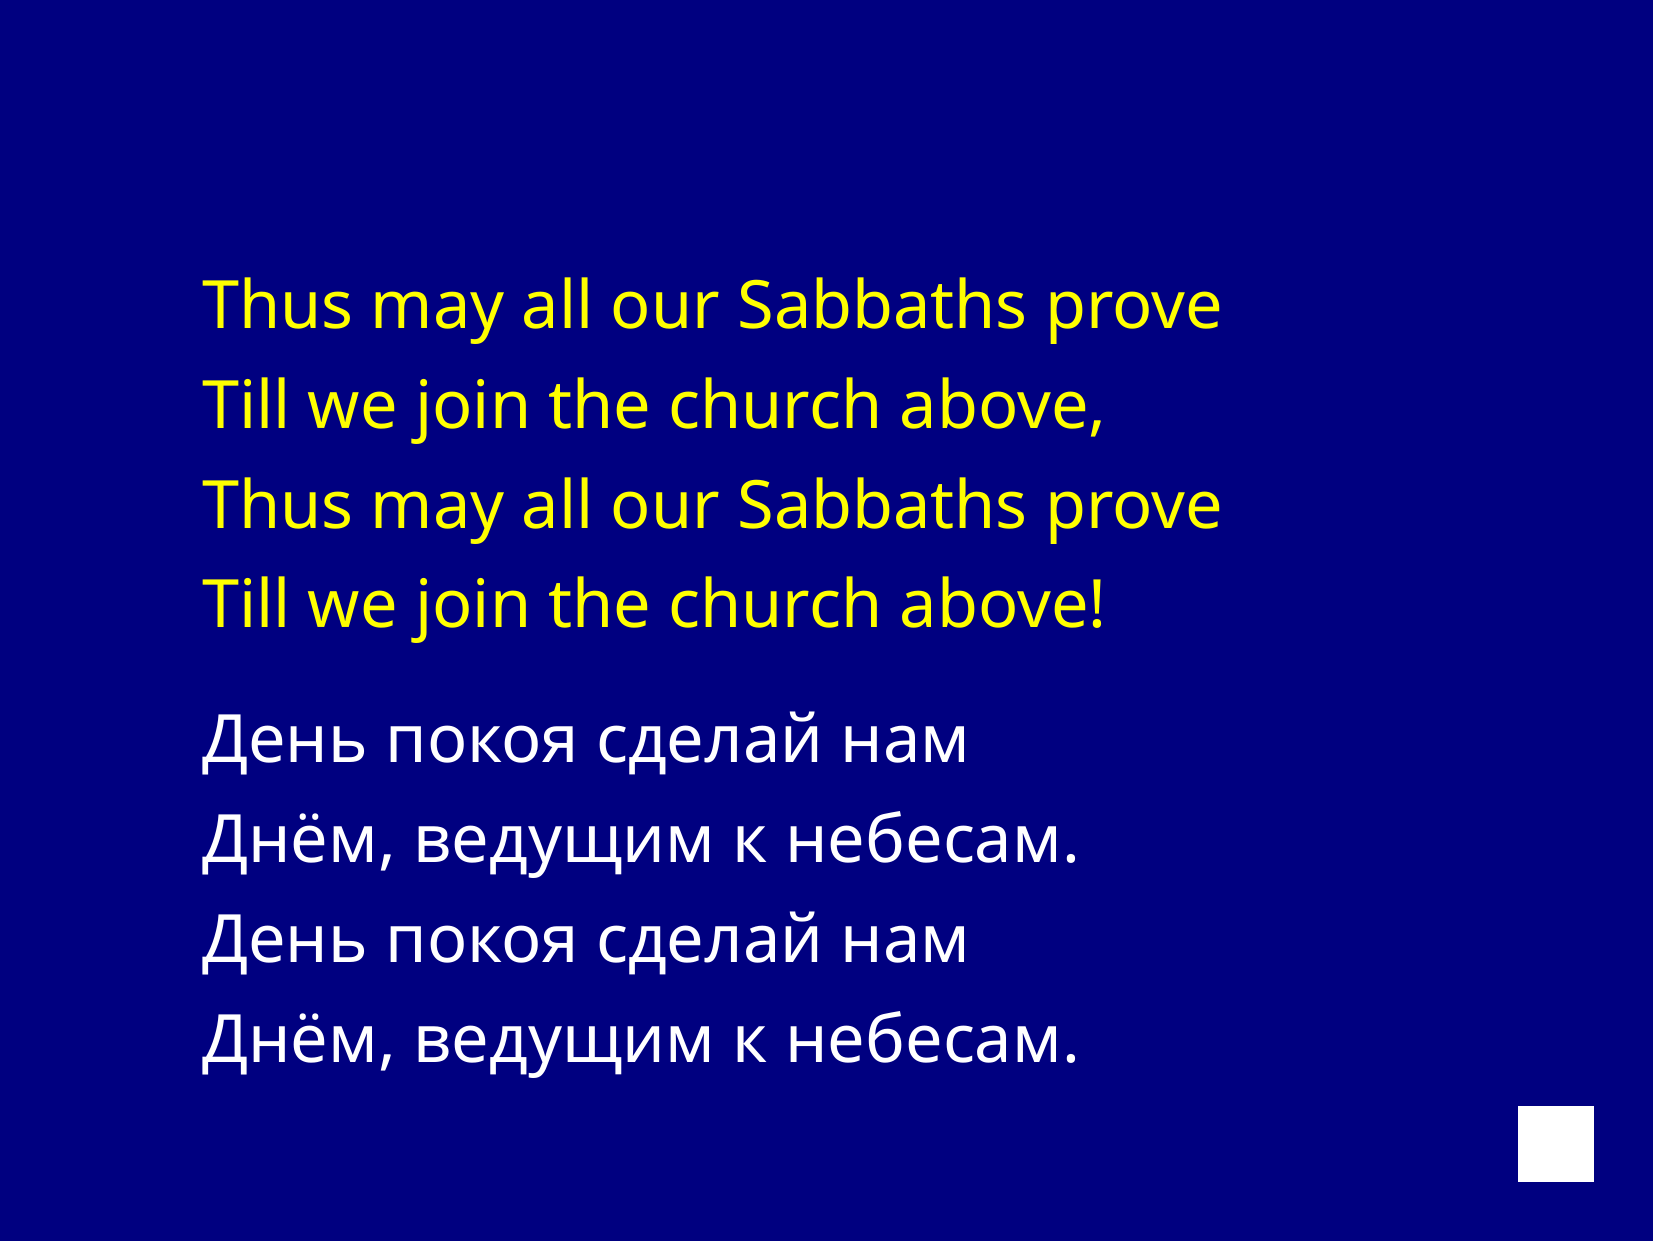

Thus may all our Sabbaths prove
	Till we join the church above,
	Thus may all our Sabbaths prove
	Till we join the church above!
	День покоя сделай нам
	Днём, ведущим к небесам.
	День покоя сделай нам
	Днём, ведущим к небесам.